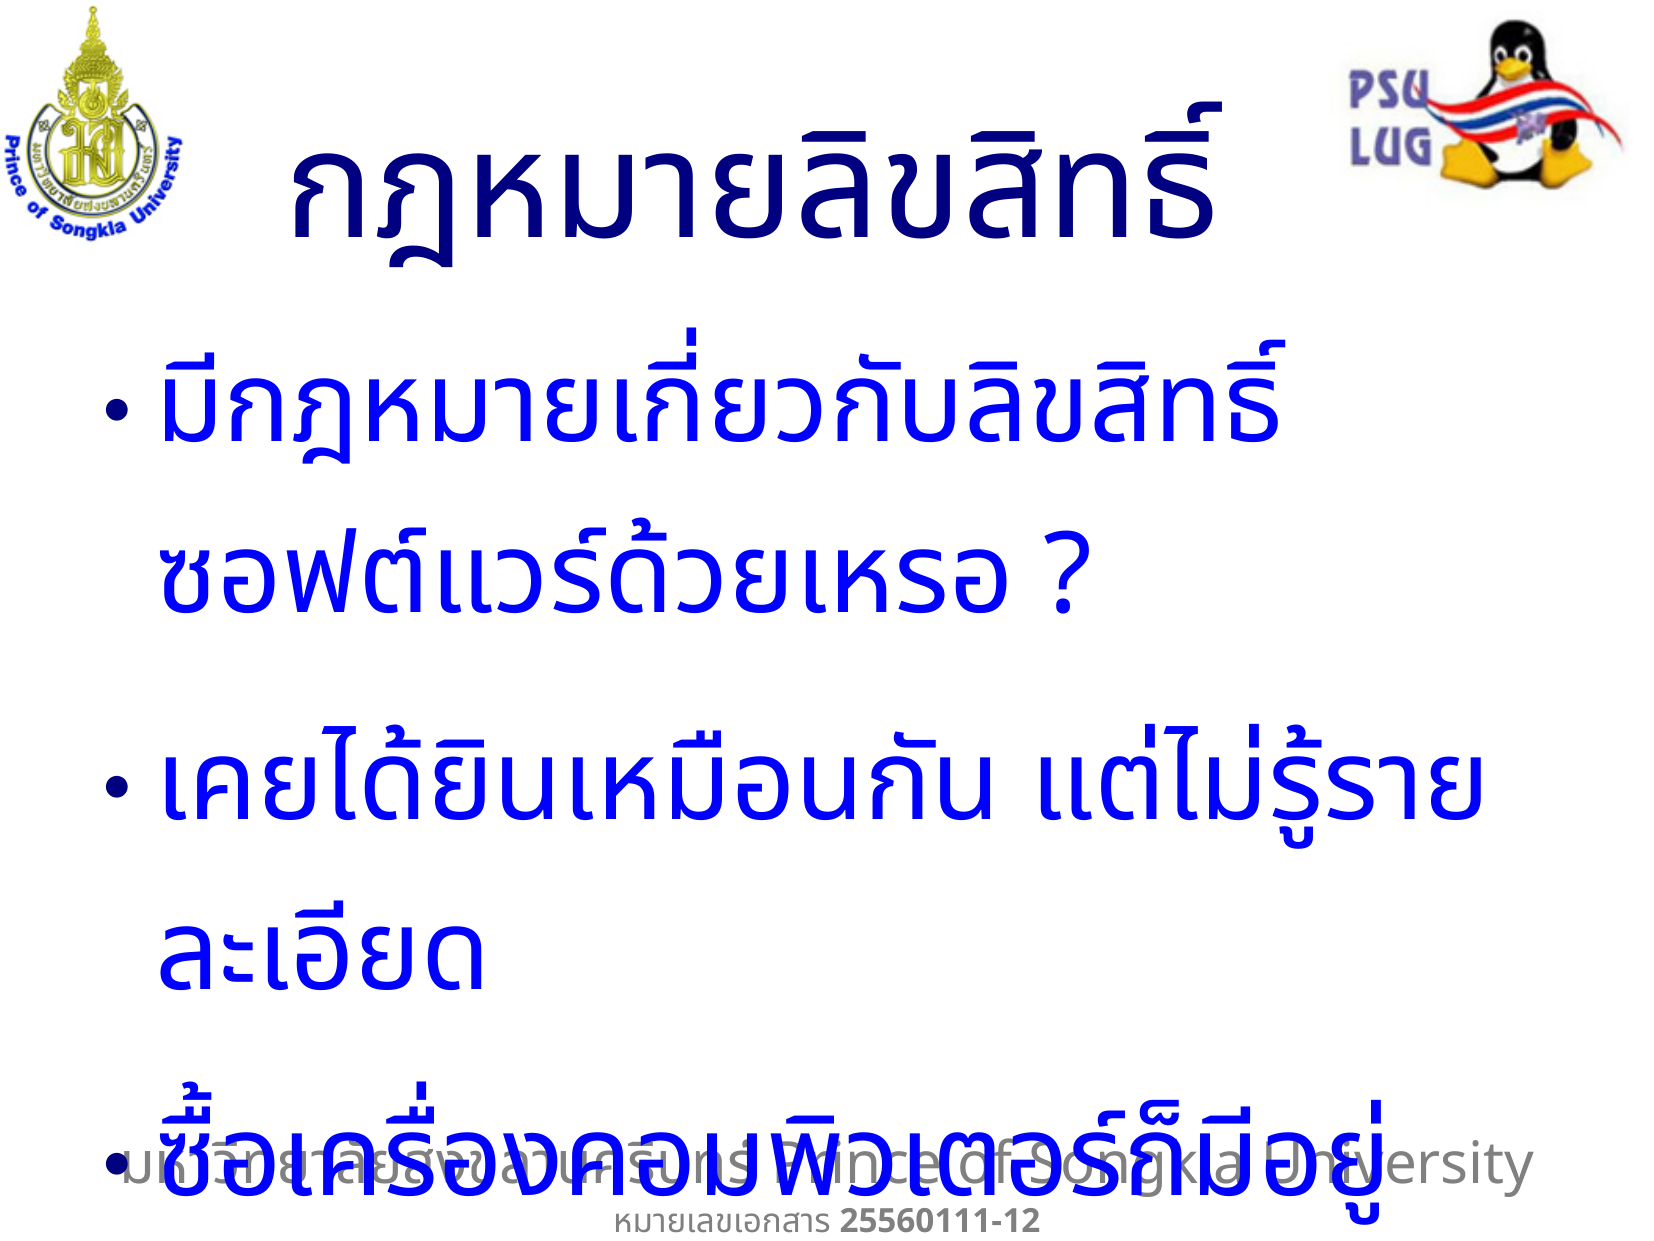

# กฎหมายลิขสิทธิ์
มีกฎหมายเกี่ยวกับลิขสิทธิ์ซอฟต์แวร์ด้วยเหรอ ?
เคยได้ยินเหมือนกัน แต่ไม่รู้รายละเอียด
ซื้อเครื่องคอมพิวเตอร์ก็มีอยู่แล้ว ใช้งานได้เลย
หนูไม่รู้ ? เพื่อนจัดการลงโปรแกรมให้